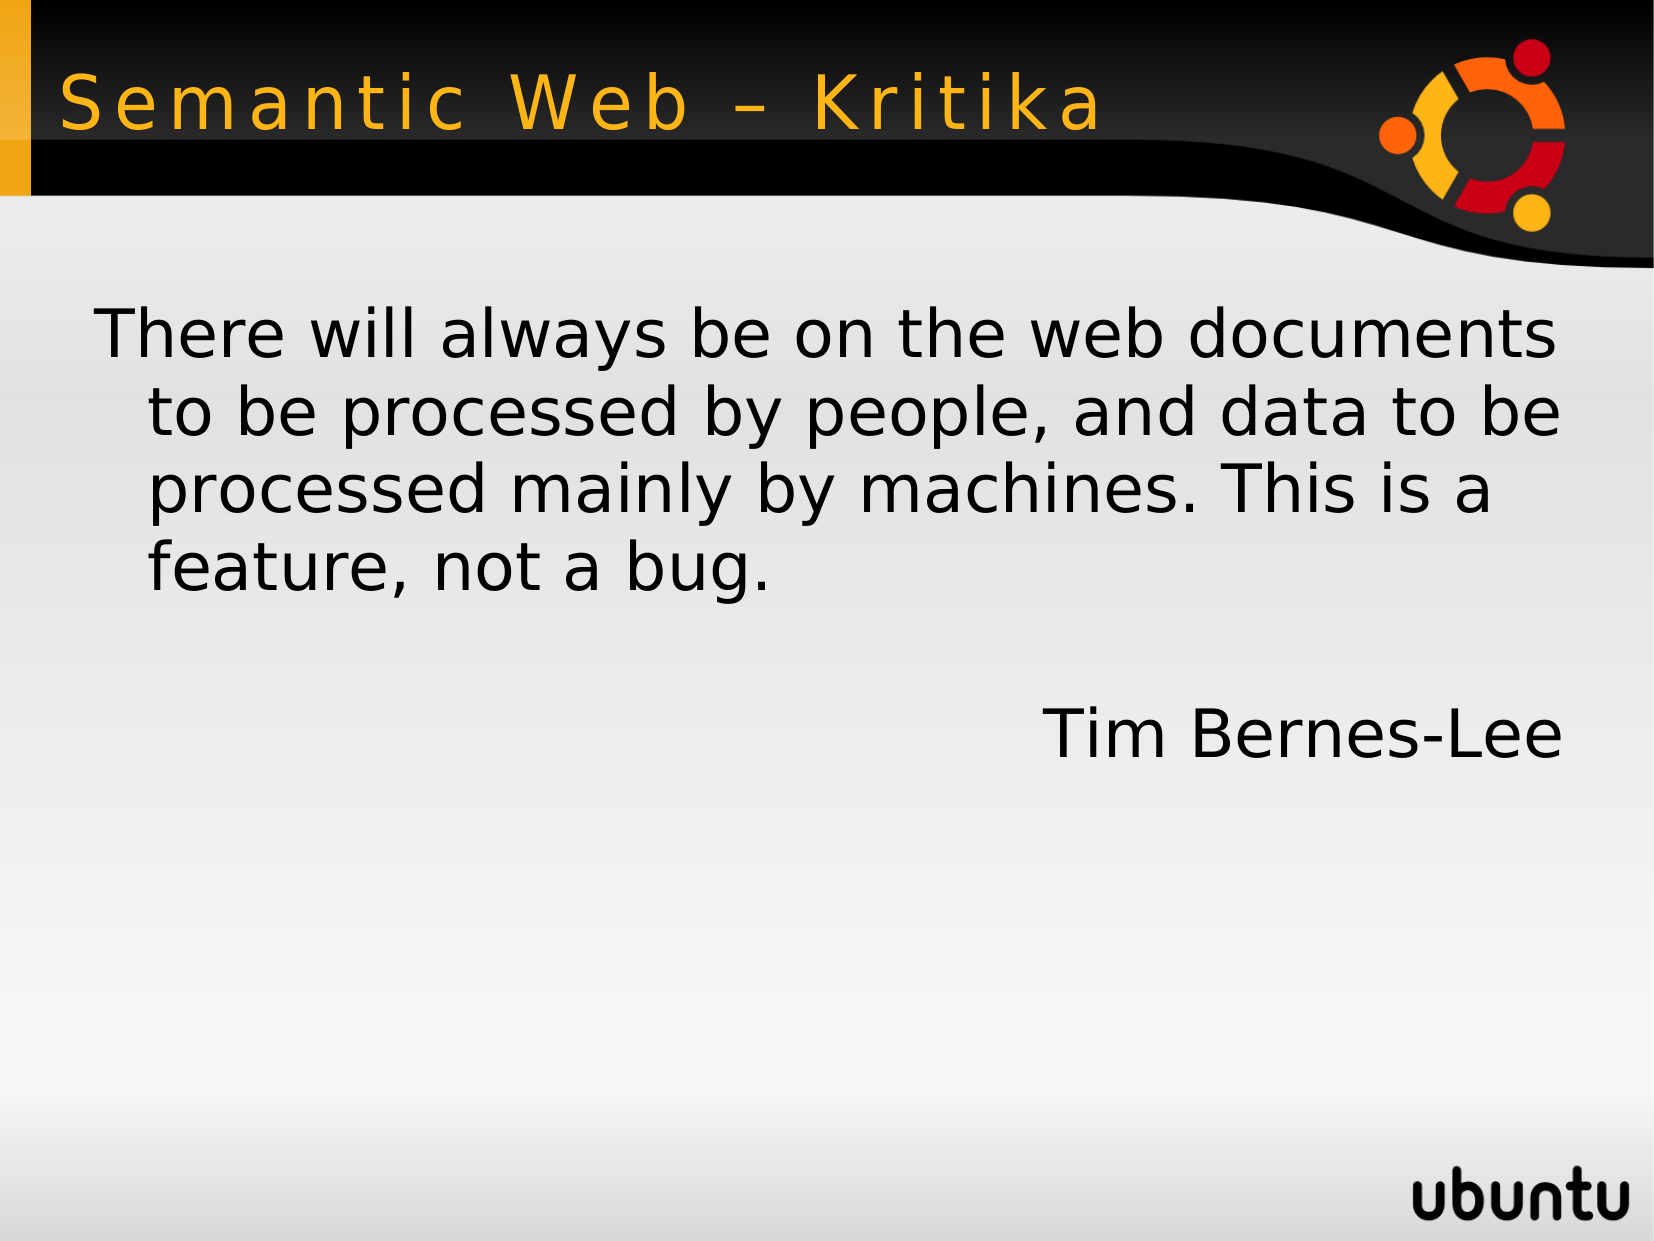

# Semantic Web – Kritika
There will always be on the web documents to be processed by people, and data to be processed mainly by machines. This is a feature, not a bug.
Tim Bernes-Lee